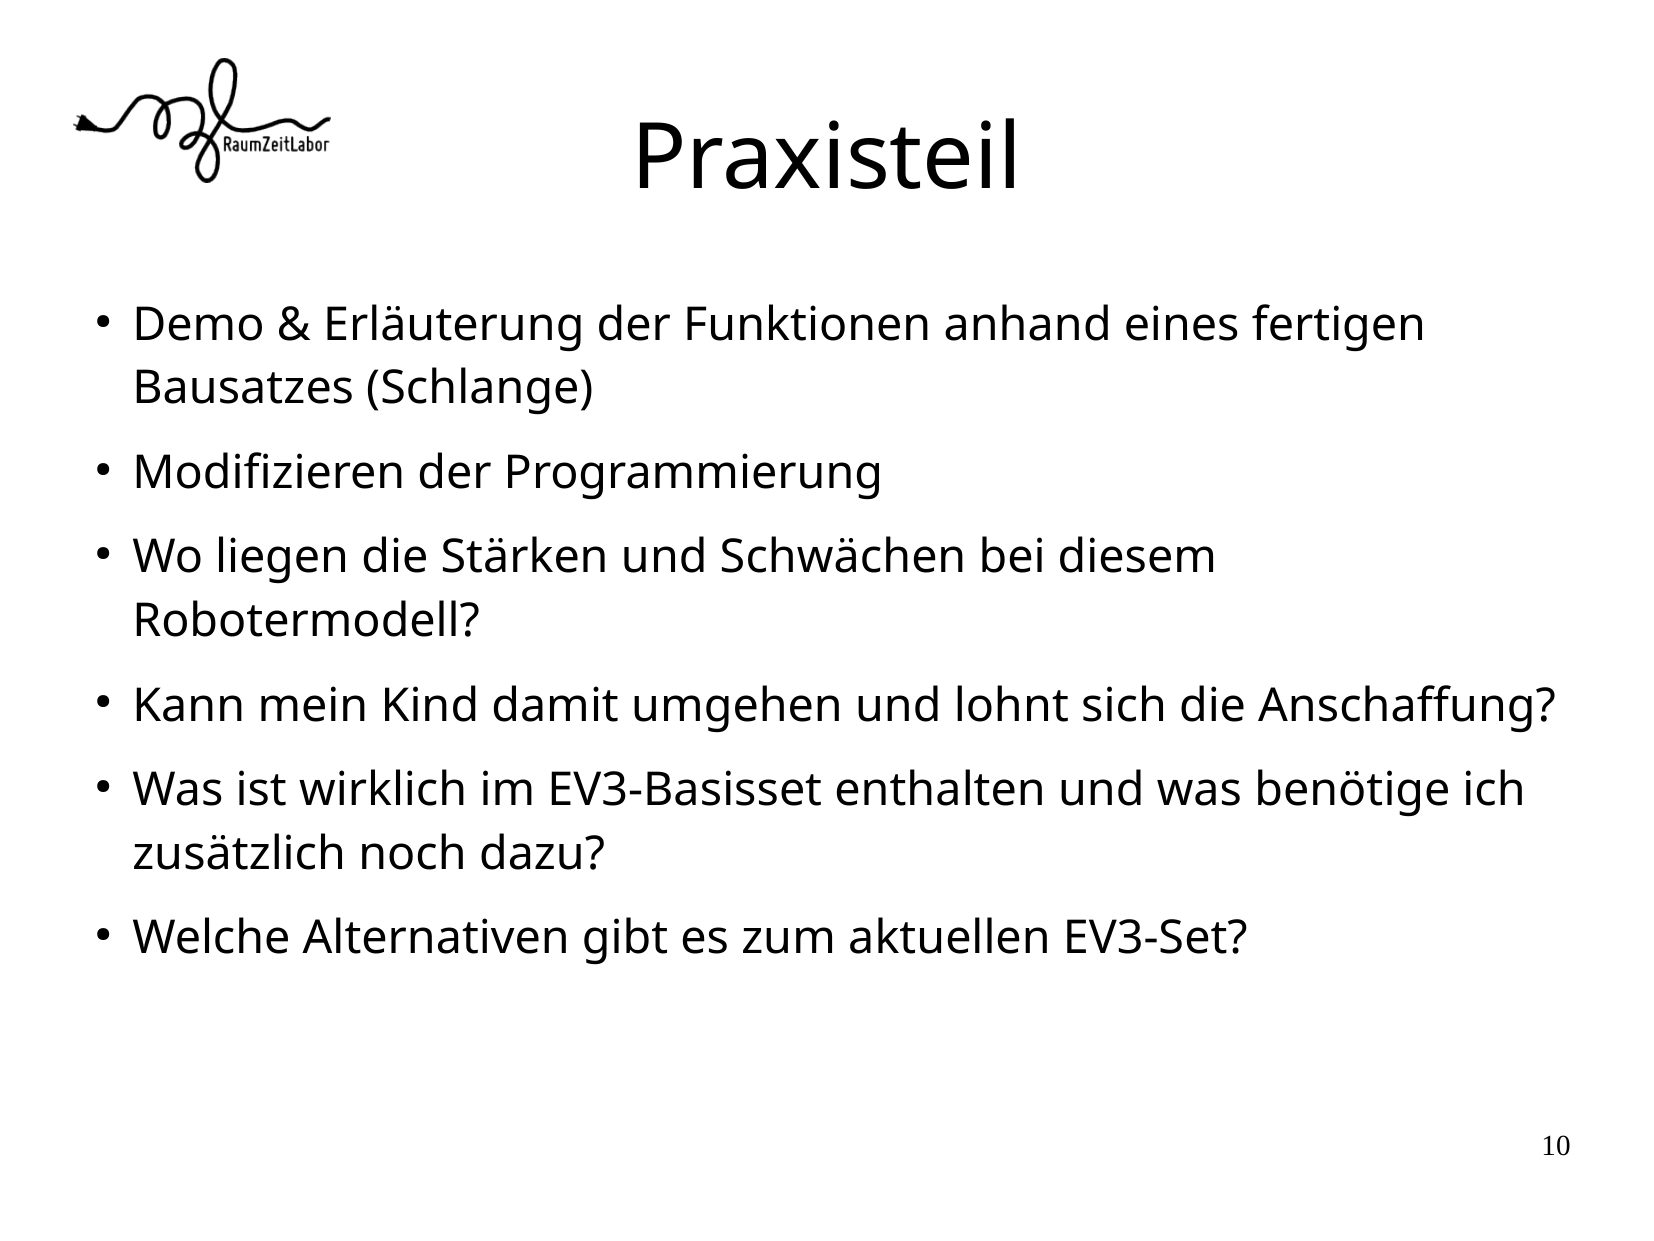

# Praxisteil
Demo & Erläuterung der Funktionen anhand eines fertigen Bausatzes (Schlange)
Modifizieren der Programmierung
Wo liegen die Stärken und Schwächen bei diesem Robotermodell?
Kann mein Kind damit umgehen und lohnt sich die Anschaffung?
Was ist wirklich im EV3-Basisset enthalten und was benötige ich zusätzlich noch dazu?
Welche Alternativen gibt es zum aktuellen EV3-Set?
10